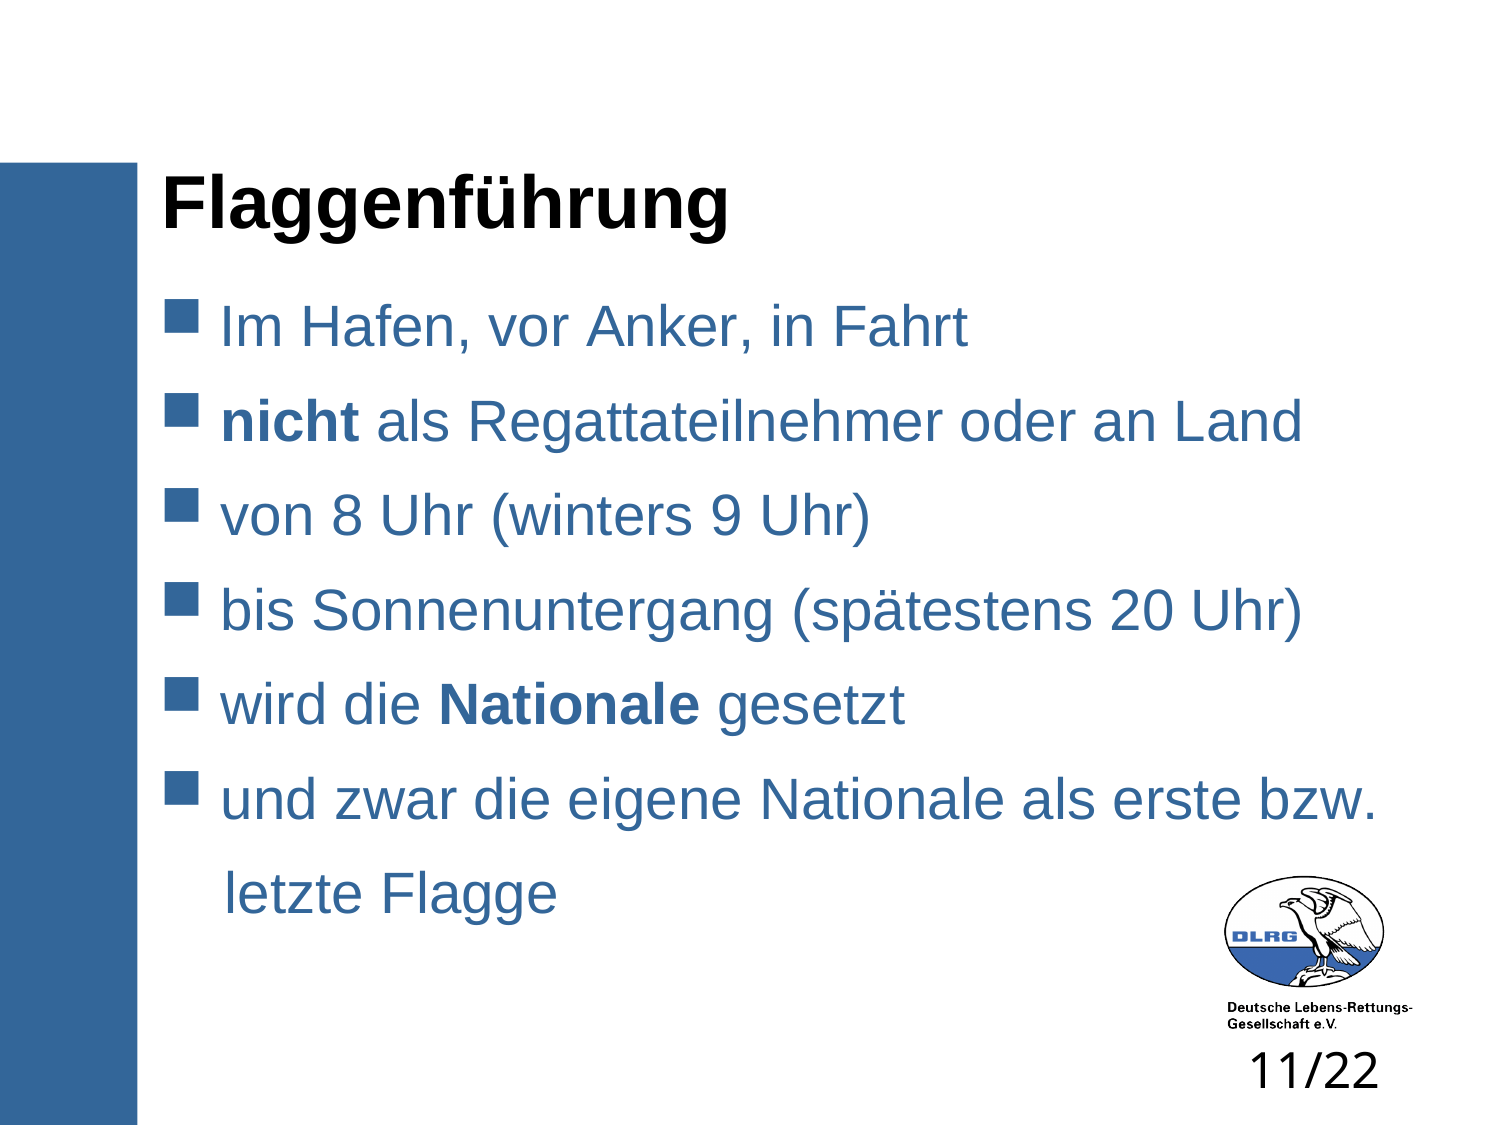

Flaggenführung
 Im Hafen, vor Anker, in Fahrt
 nicht als Regattateilnehmer oder an Land
 von 8 Uhr (winters 9 Uhr)‏
 bis Sonnenuntergang (spätestens 20 Uhr)‏
 wird die Nationale gesetzt
 und zwar die eigene Nationale als erste bzw. letzte Flagge